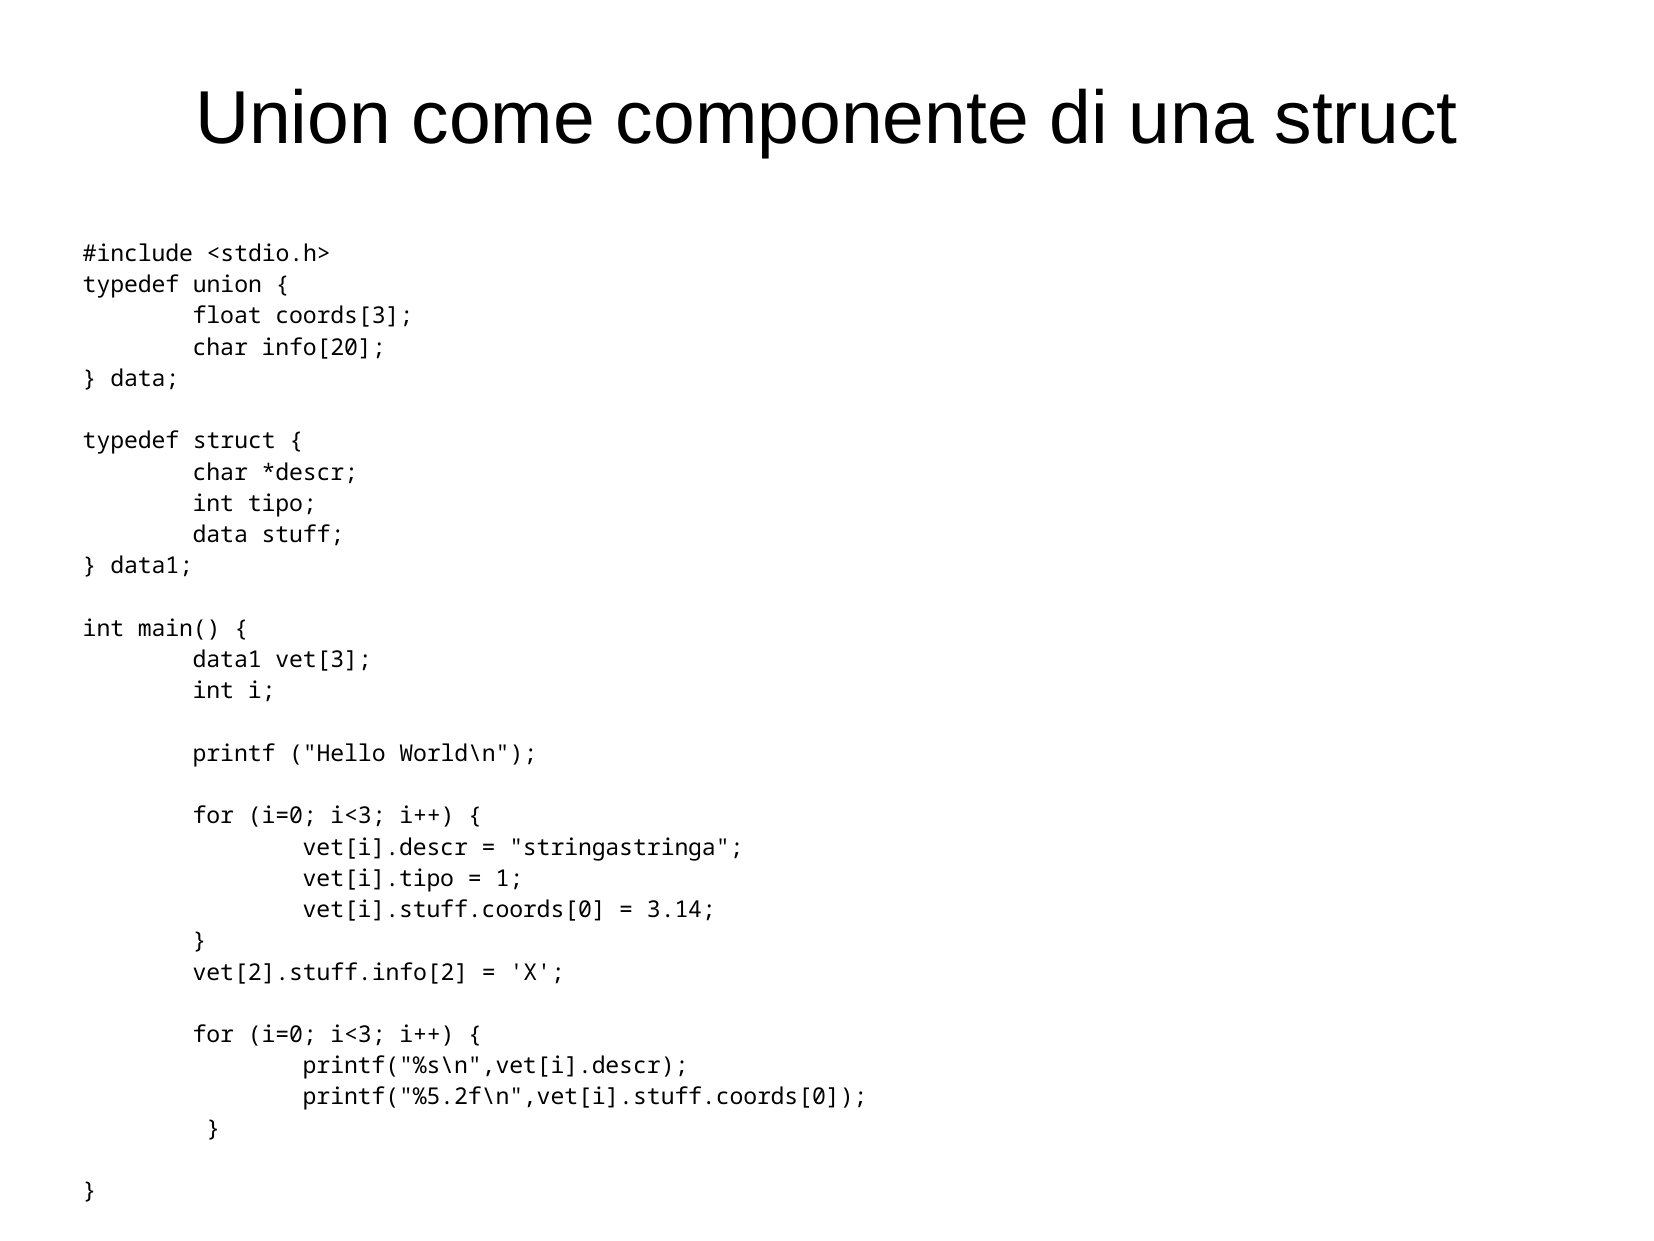

# Union come componente di una struct
#include <stdio.h>
typedef union {
 float coords[3];
 char info[20];
} data;
typedef struct {
 char *descr;
 int tipo;
 data stuff;
} data1;
int main() {
 data1 vet[3];
 int i;
 printf ("Hello World\n");
 for (i=0; i<3; i++) {
 vet[i].descr = "stringastringa";
 vet[i].tipo = 1;
 vet[i].stuff.coords[0] = 3.14;
 }
 vet[2].stuff.info[2] = 'X';
 for (i=0; i<3; i++) {
 printf("%s\n",vet[i].descr);
 printf("%5.2f\n",vet[i].stuff.coords[0]);
 }
}